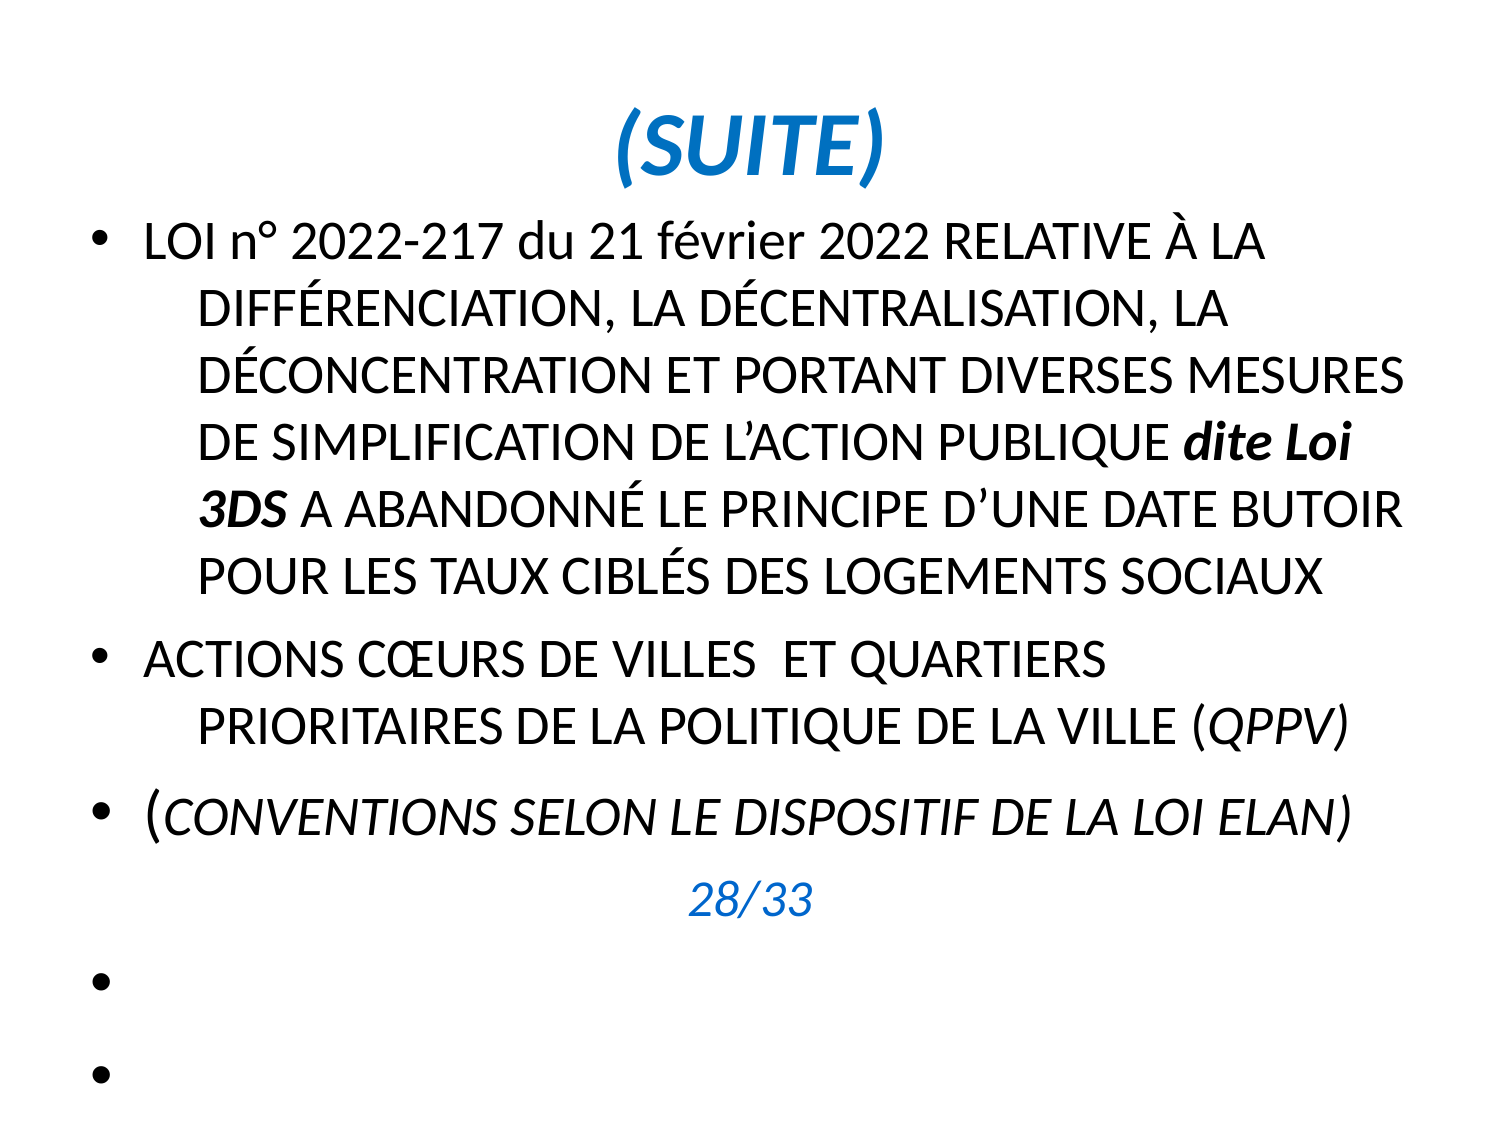

# (SUITE)
LOI n° 2022-217 du 21 février 2022 RELATIVE À LA DIFFÉRENCIATION, LA DÉCENTRALISATION, LA DÉCONCENTRATION ET PORTANT DIVERSES MESURES DE SIMPLIFICATION DE L’ACTION PUBLIQUE dite Loi 3DS A ABANDONNÉ LE PRINCIPE D’UNE DATE BUTOIR POUR LES TAUX CIBLÉS DES LOGEMENTS SOCIAUX
ACTIONS CŒURS DE VILLES ET QUARTIERS PRIORITAIRES DE LA POLITIQUE DE LA VILLE (QPPV)
(CONVENTIONS SELON LE DISPOSITIF DE LA LOI ELAN)
28/33